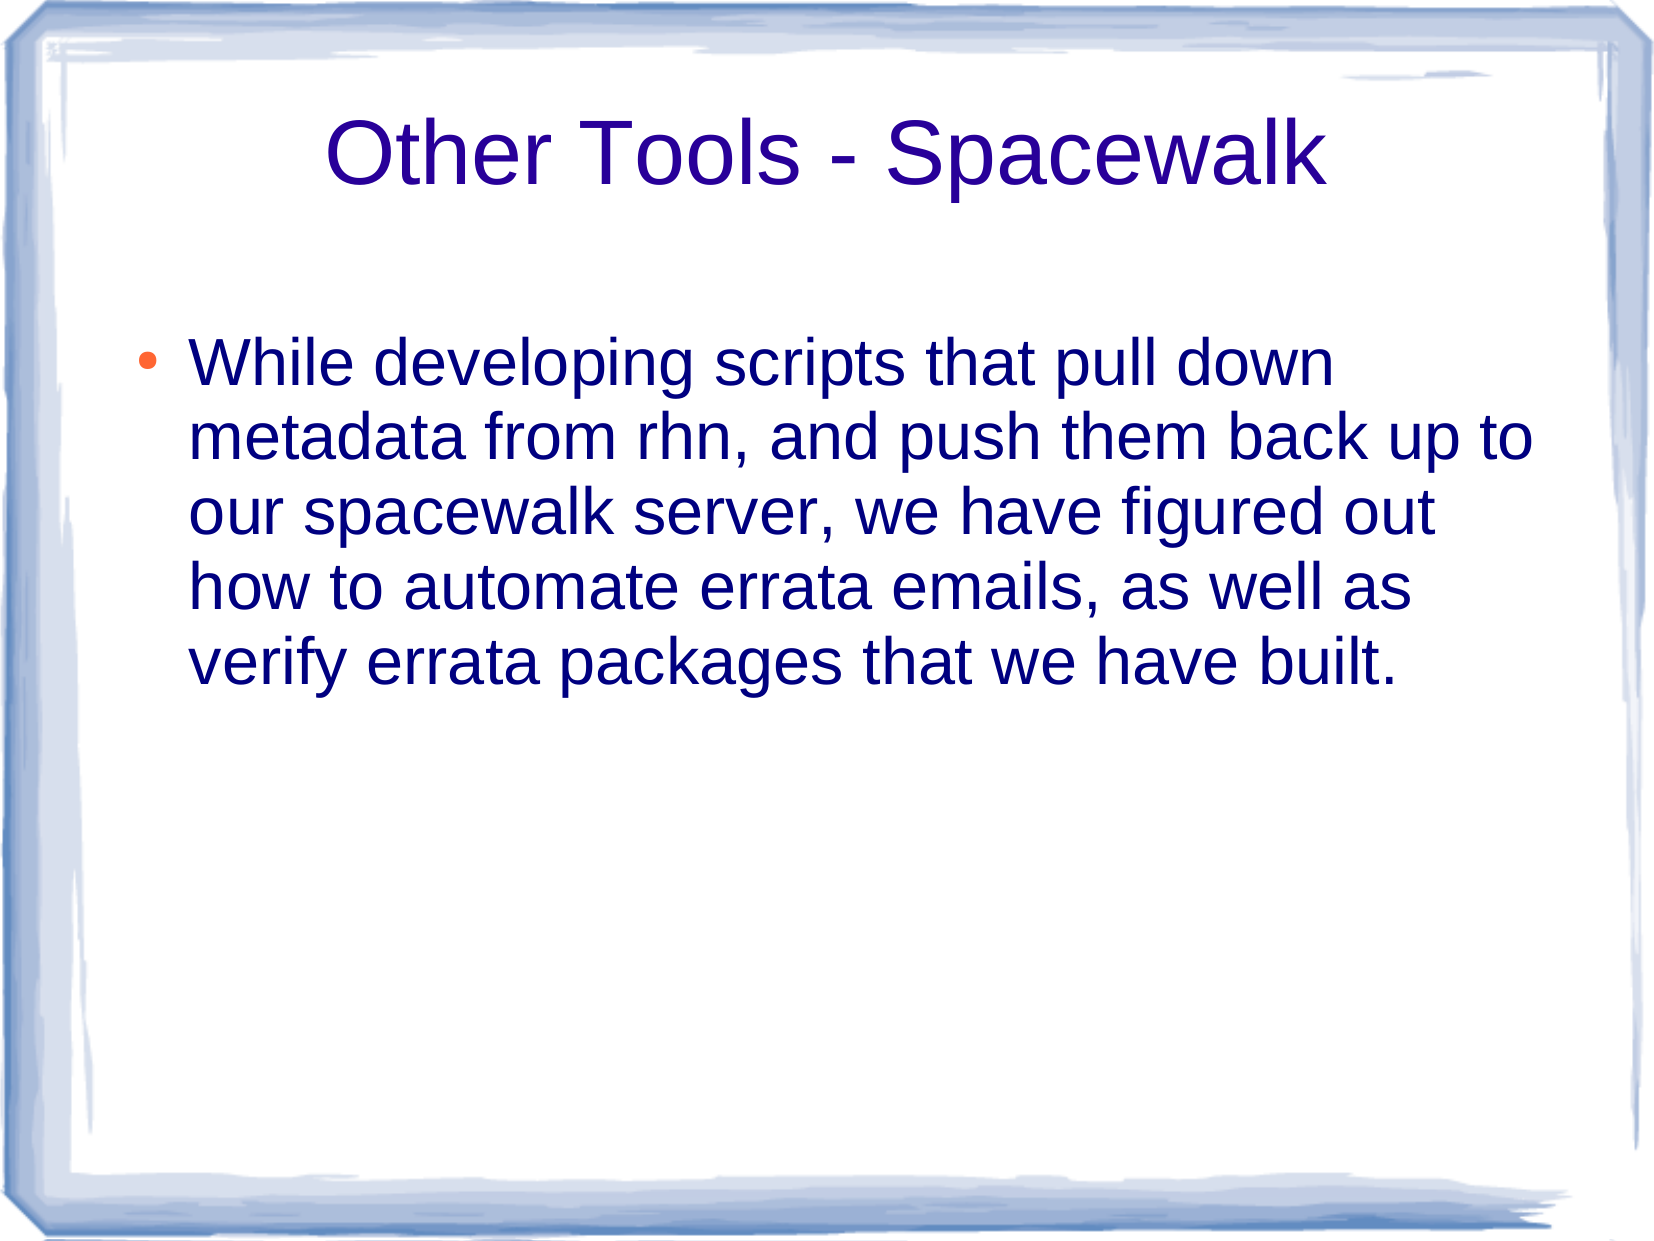

# Other Tools - Spacewalk
While developing scripts that pull down metadata from rhn, and push them back up to our spacewalk server, we have figured out how to automate errata emails, as well as verify errata packages that we have built.